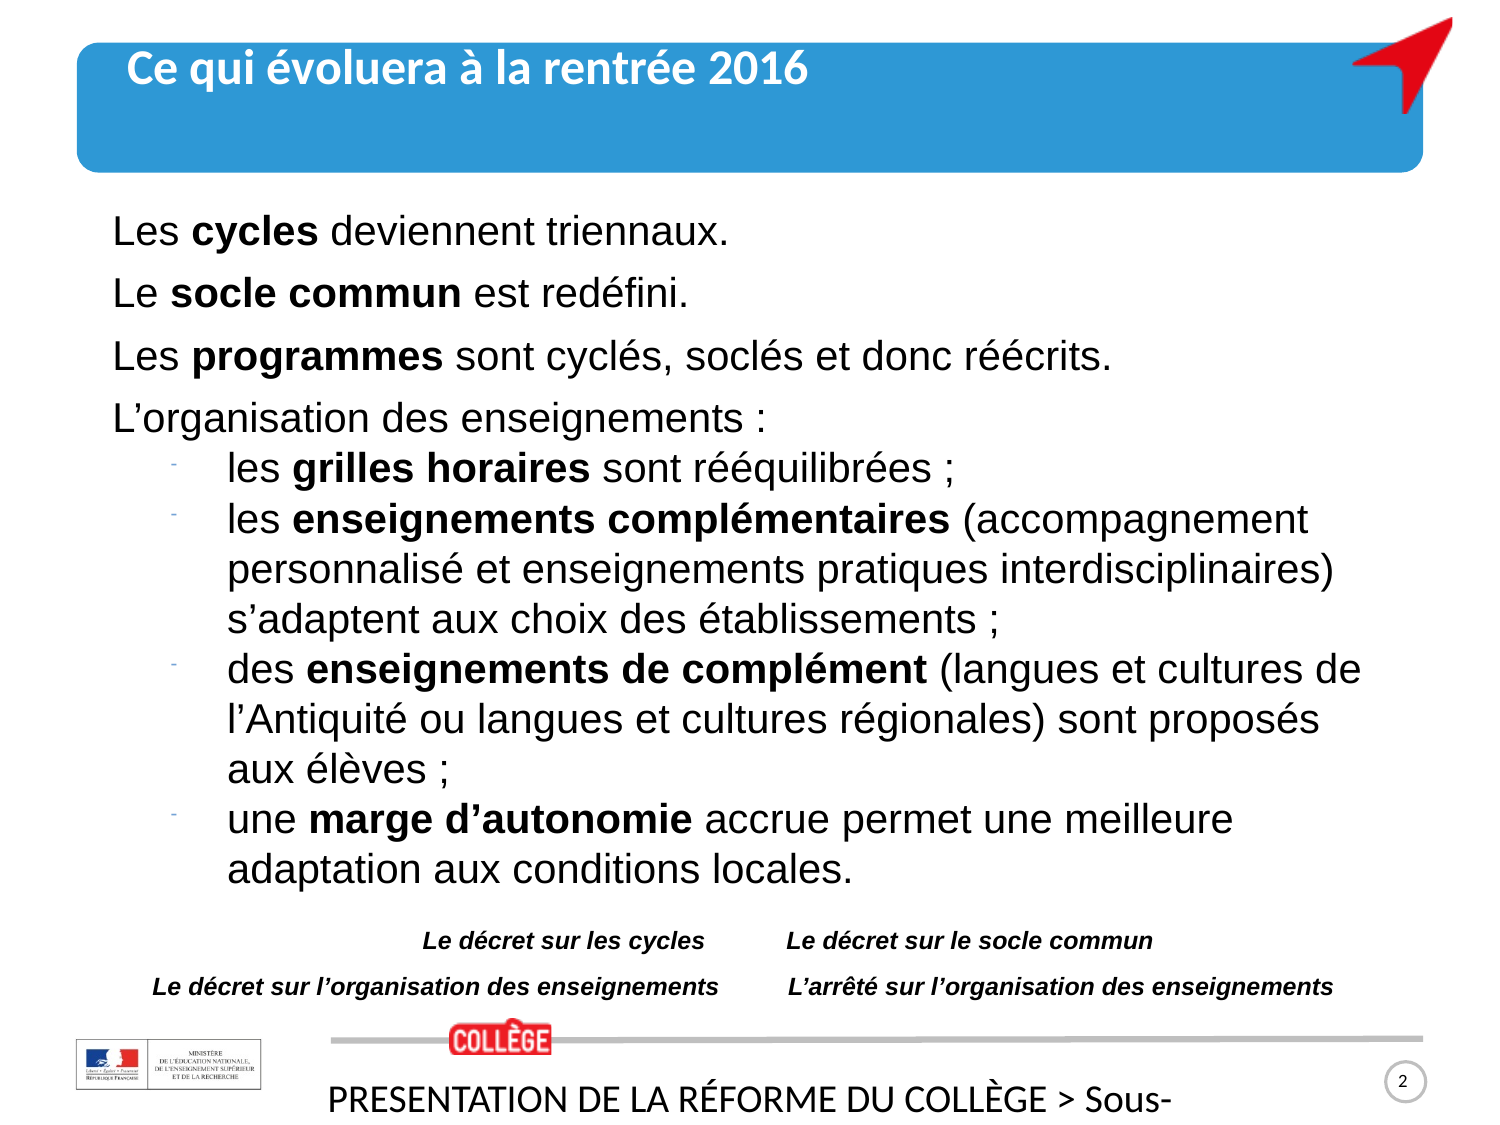

# Ce qui évoluera à la rentrée 2016
Les cycles deviennent triennaux.
Le socle commun est redéfini.
Les programmes sont cyclés, soclés et donc réécrits.
L’organisation des enseignements :
les grilles horaires sont rééquilibrées ;
les enseignements complémentaires (accompagnement personnalisé et enseignements pratiques interdisciplinaires) s’adaptent aux choix des établissements ;
des enseignements de complément (langues et cultures de l’Antiquité ou langues et cultures régionales) sont proposés aux élèves ;
une marge d’autonomie accrue permet une meilleure adaptation aux conditions locales.
Le décret sur les cycles
Le décret sur le socle commun
Le décret sur l’organisation des enseignements
L’arrêté sur l’organisation des enseignements